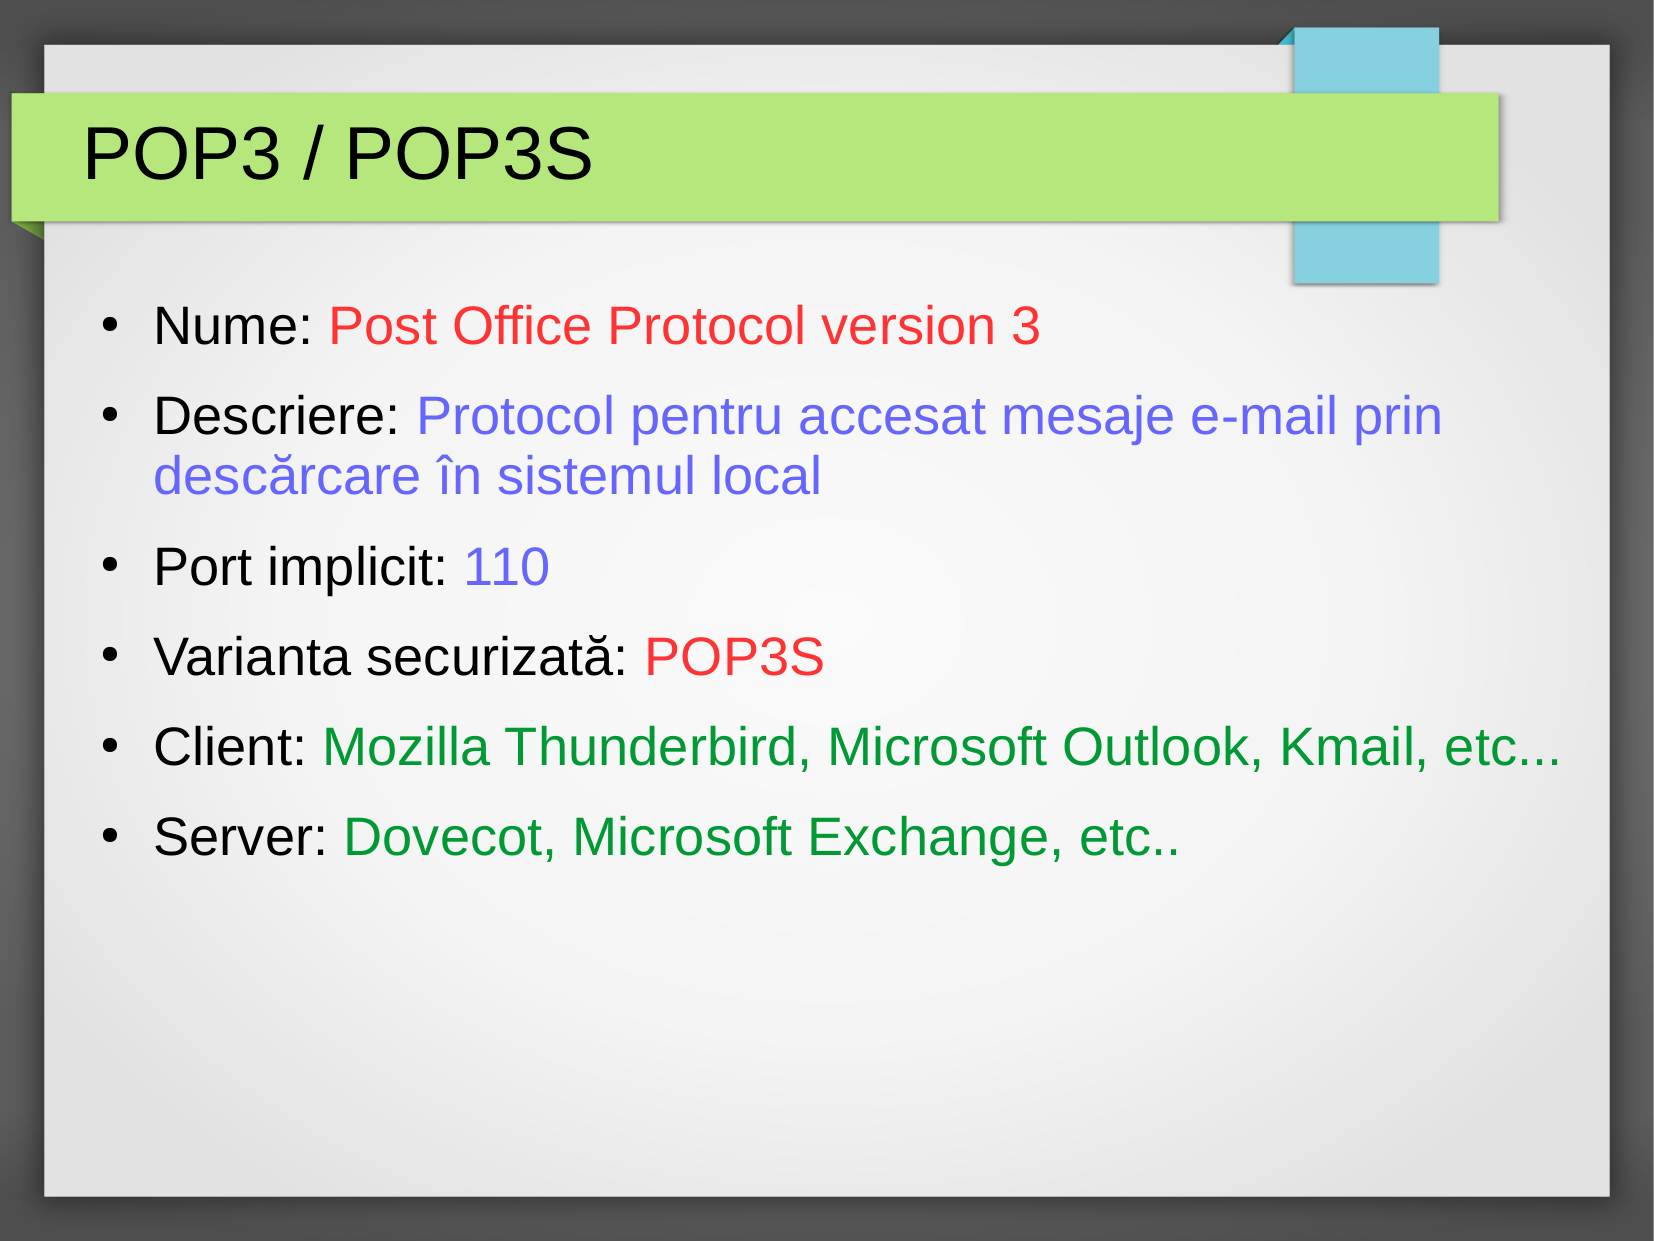

# POP3 / POP3S
Nume: Post Office Protocol version 3
Descriere: Protocol pentru accesat mesaje e-mail prin descărcare în sistemul local
Port implicit: 110
Varianta securizată: POP3S
Client: Mozilla Thunderbird, Microsoft Outlook, Kmail, etc...
Server: Dovecot, Microsoft Exchange, etc..